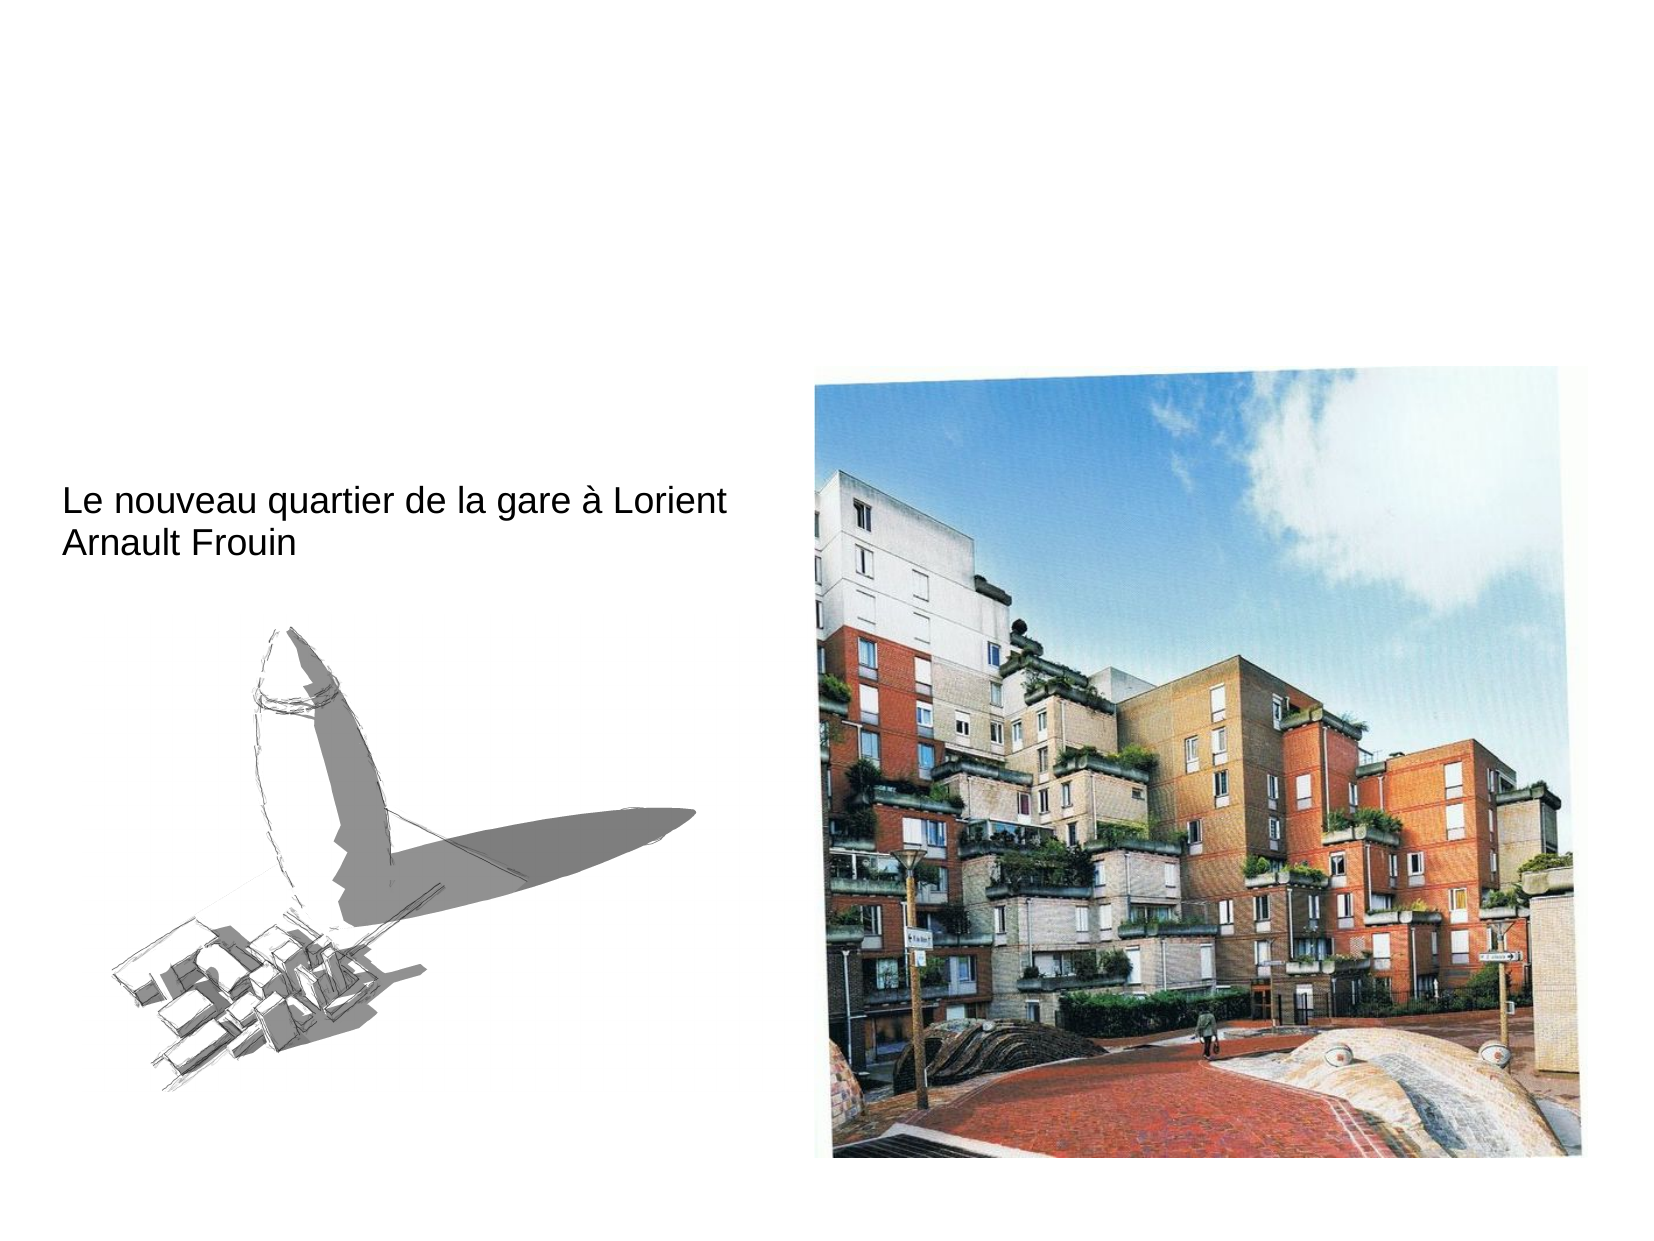

#
Le nouveau quartier de la gare à Lorient
Arnault Frouin